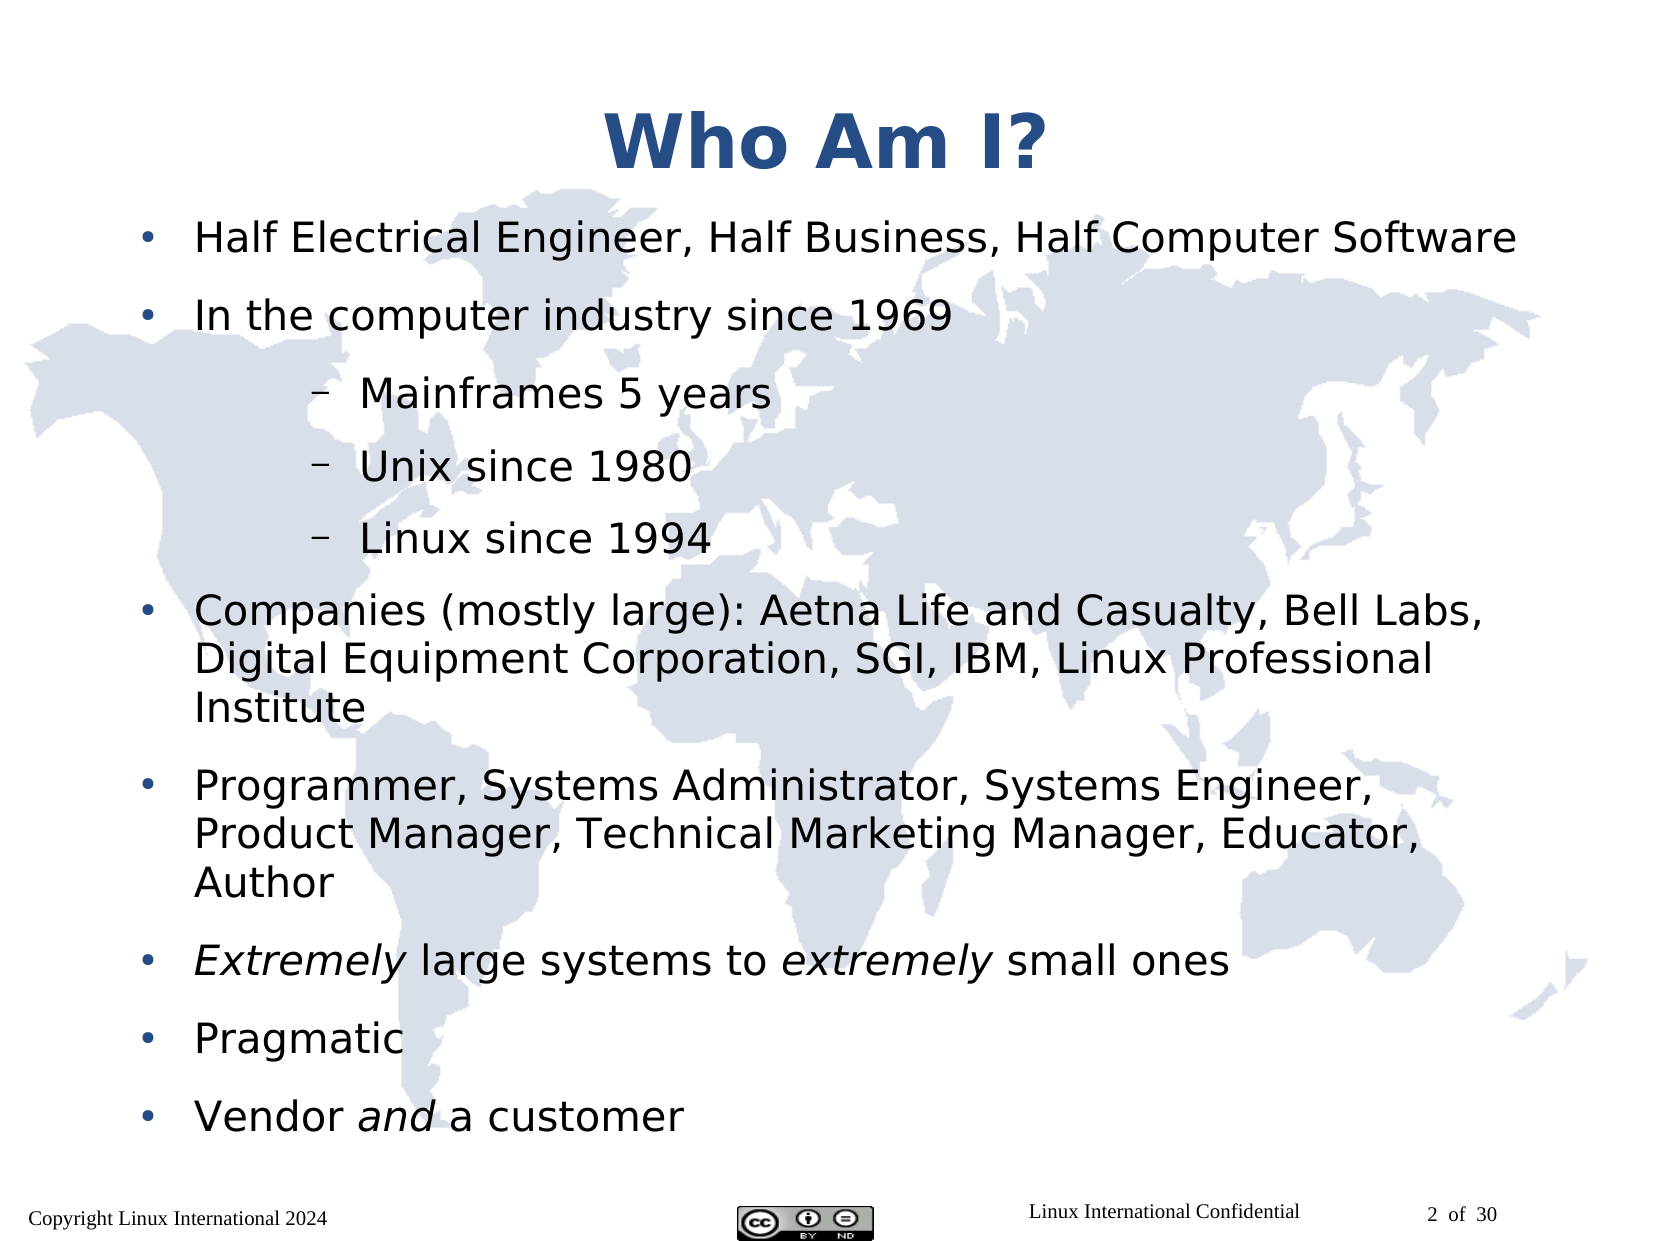

# Who Am I?
Half Electrical Engineer, Half Business, Half Computer Software
In the computer industry since 1969
Mainframes 5 years
Unix since 1980
Linux since 1994
Companies (mostly large): Aetna Life and Casualty, Bell Labs, Digital Equipment Corporation, SGI, IBM, Linux Professional Institute
Programmer, Systems Administrator, Systems Engineer, Product Manager, Technical Marketing Manager, Educator, Author
Extremely large systems to extremely small ones
Pragmatic
Vendor and a customer